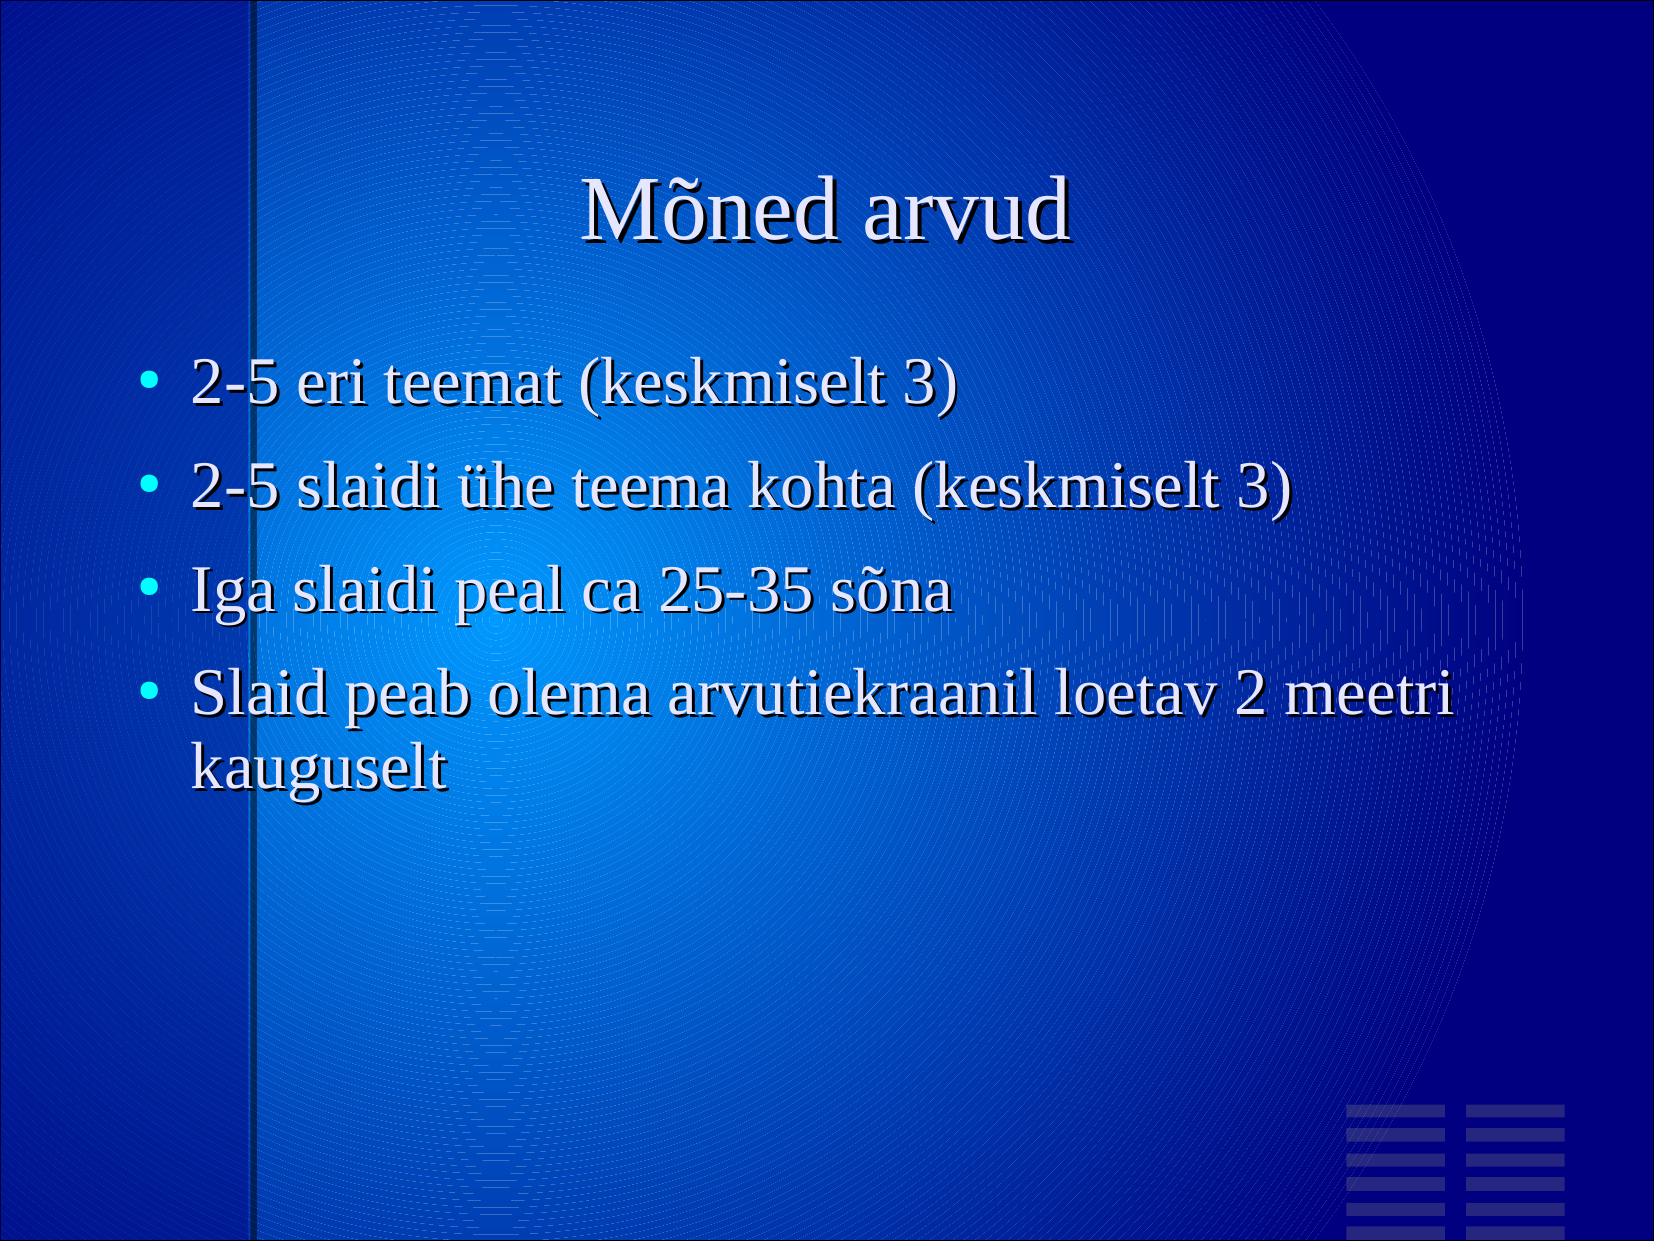

# Mõned arvud
2-5 eri teemat (keskmiselt 3)
2-5 slaidi ühe teema kohta (keskmiselt 3)
Iga slaidi peal ca 25-35 sõna
Slaid peab olema arvutiekraanil loetav 2 meetri kauguselt